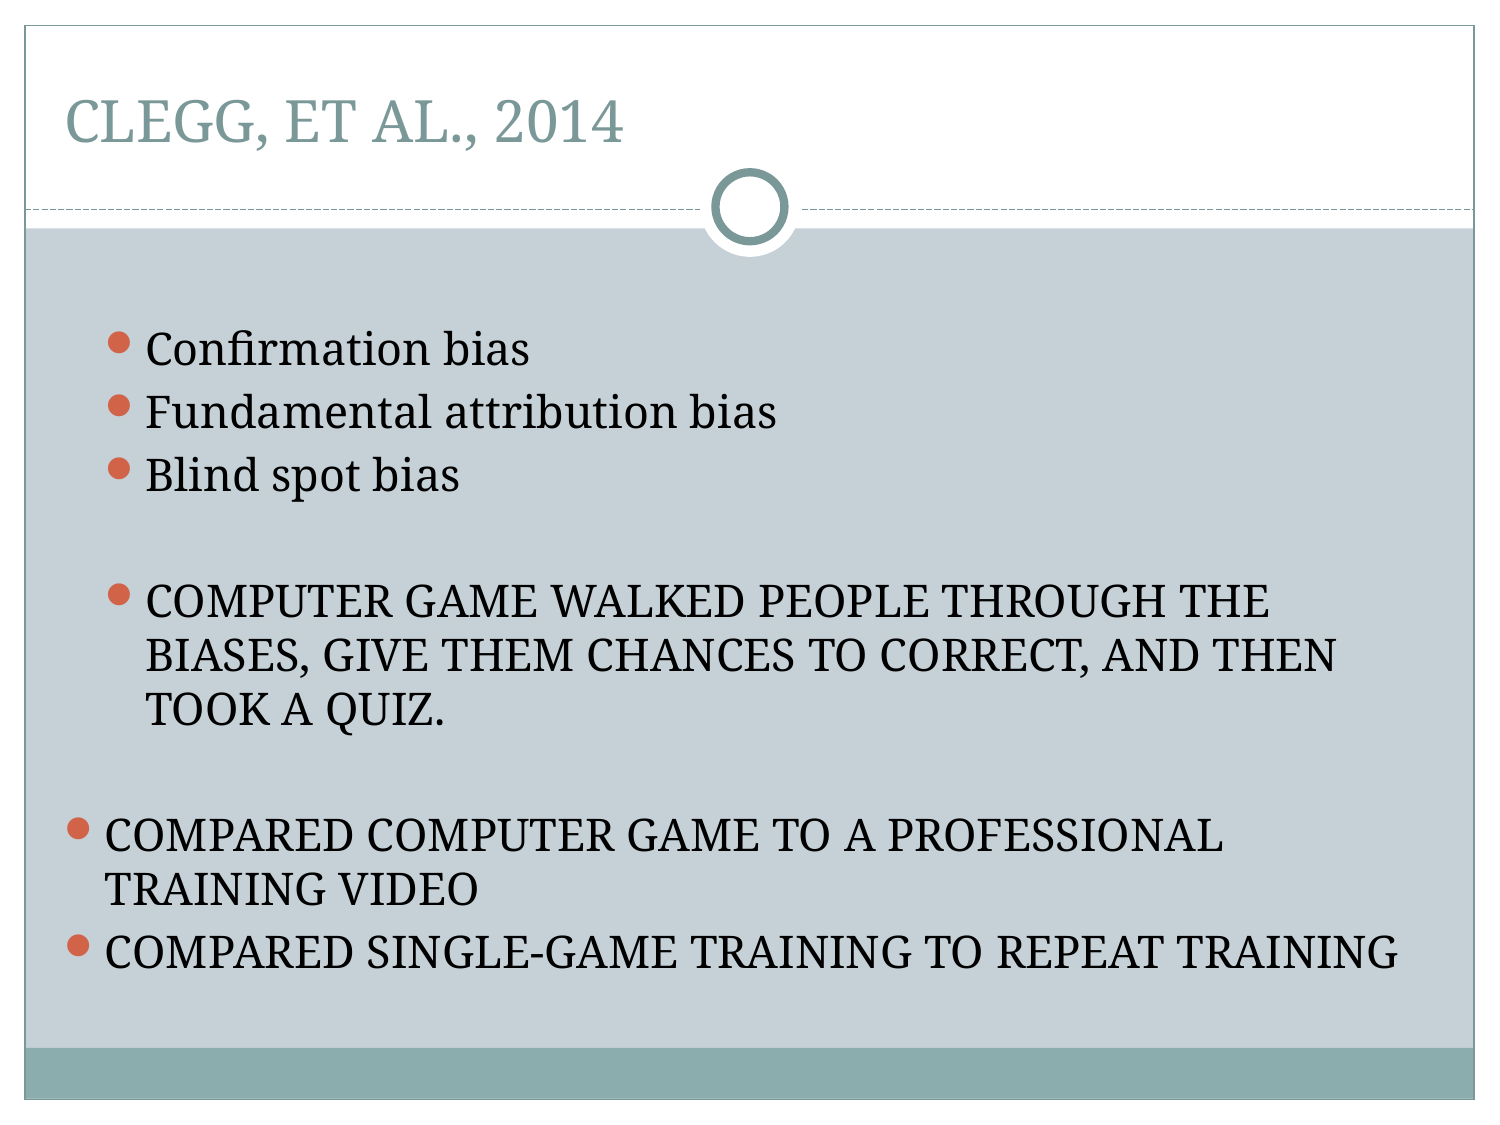

# CLEGG, ET AL., 2014
Confirmation bias
Fundamental attribution bias
Blind spot bias
COMPUTER GAME WALKED PEOPLE THROUGH THE BIASES, GIVE THEM CHANCES TO CORRECT, AND THEN TOOK A QUIZ.
COMPARED COMPUTER GAME TO A PROFESSIONAL TRAINING VIDEO
COMPARED SINGLE-GAME TRAINING TO REPEAT TRAINING